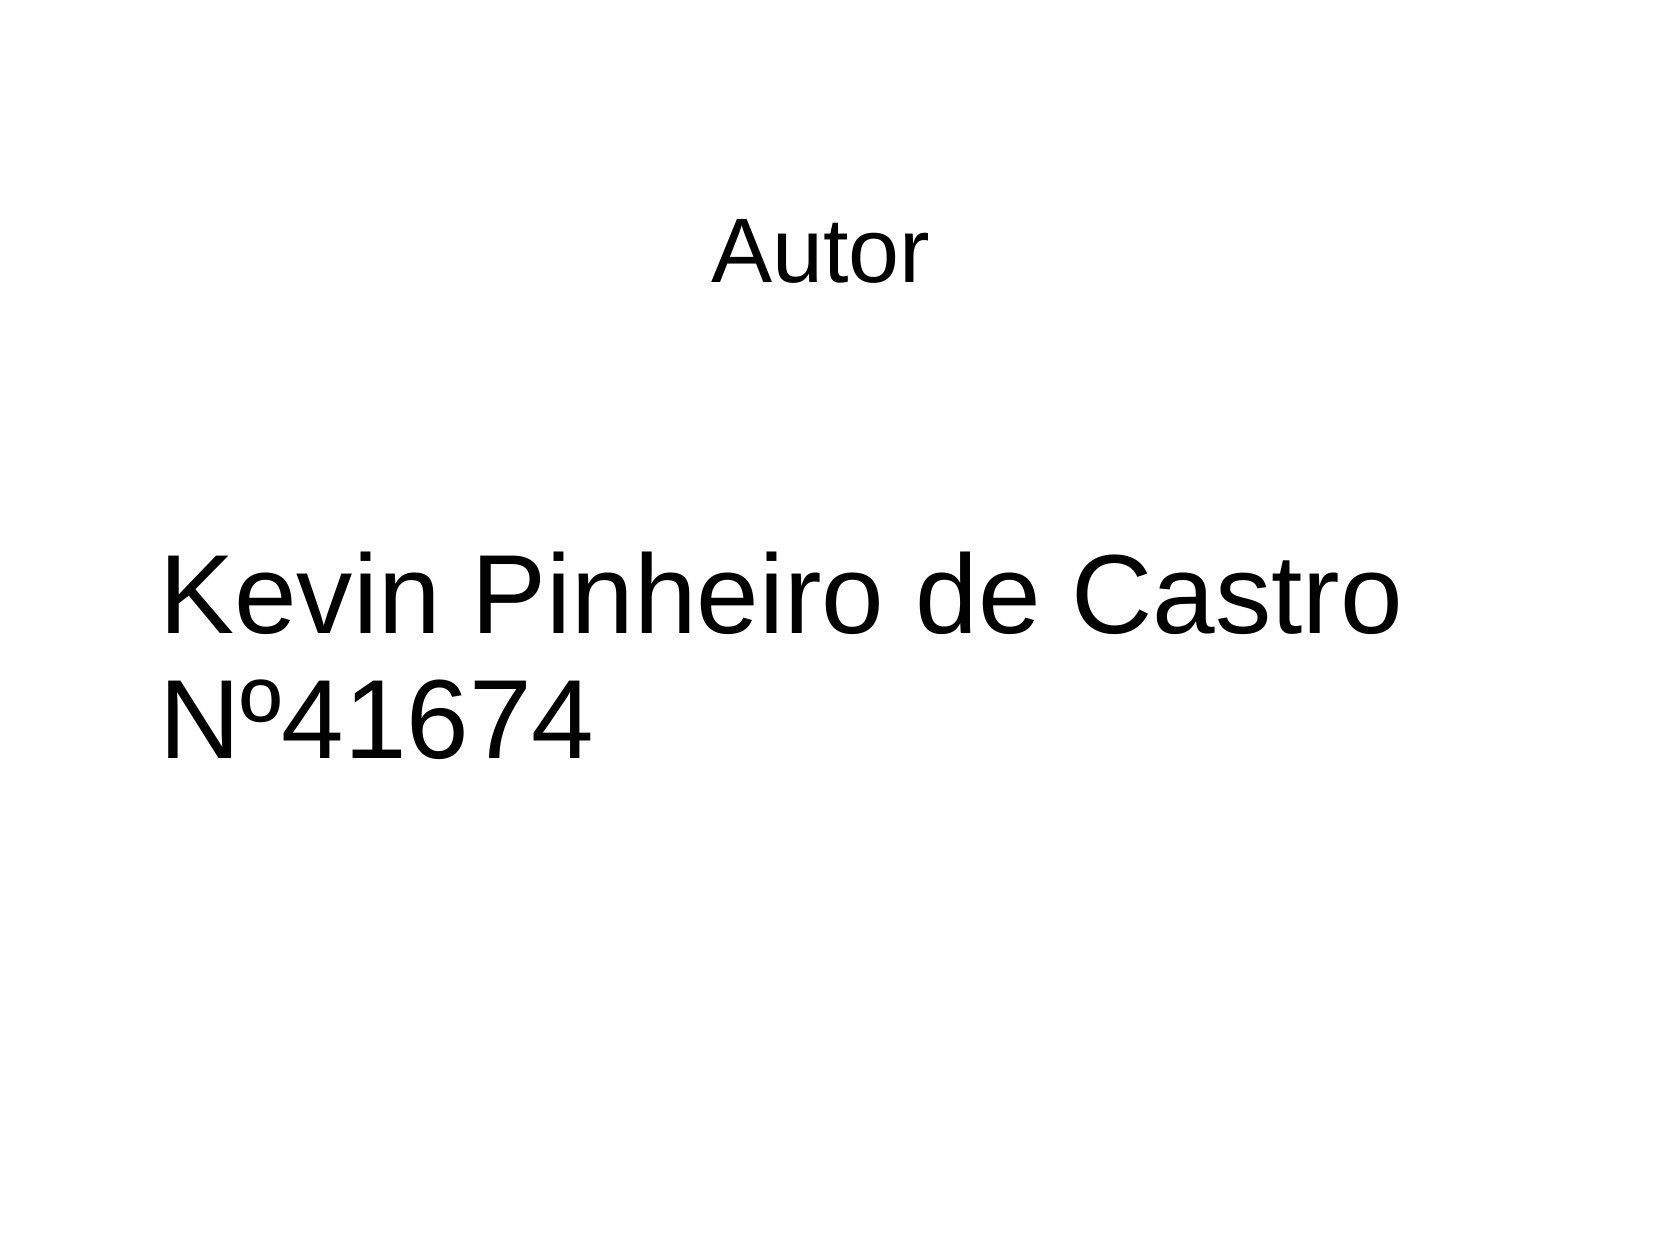

# Autor
Kevin Pinheiro de Castro Nº41674